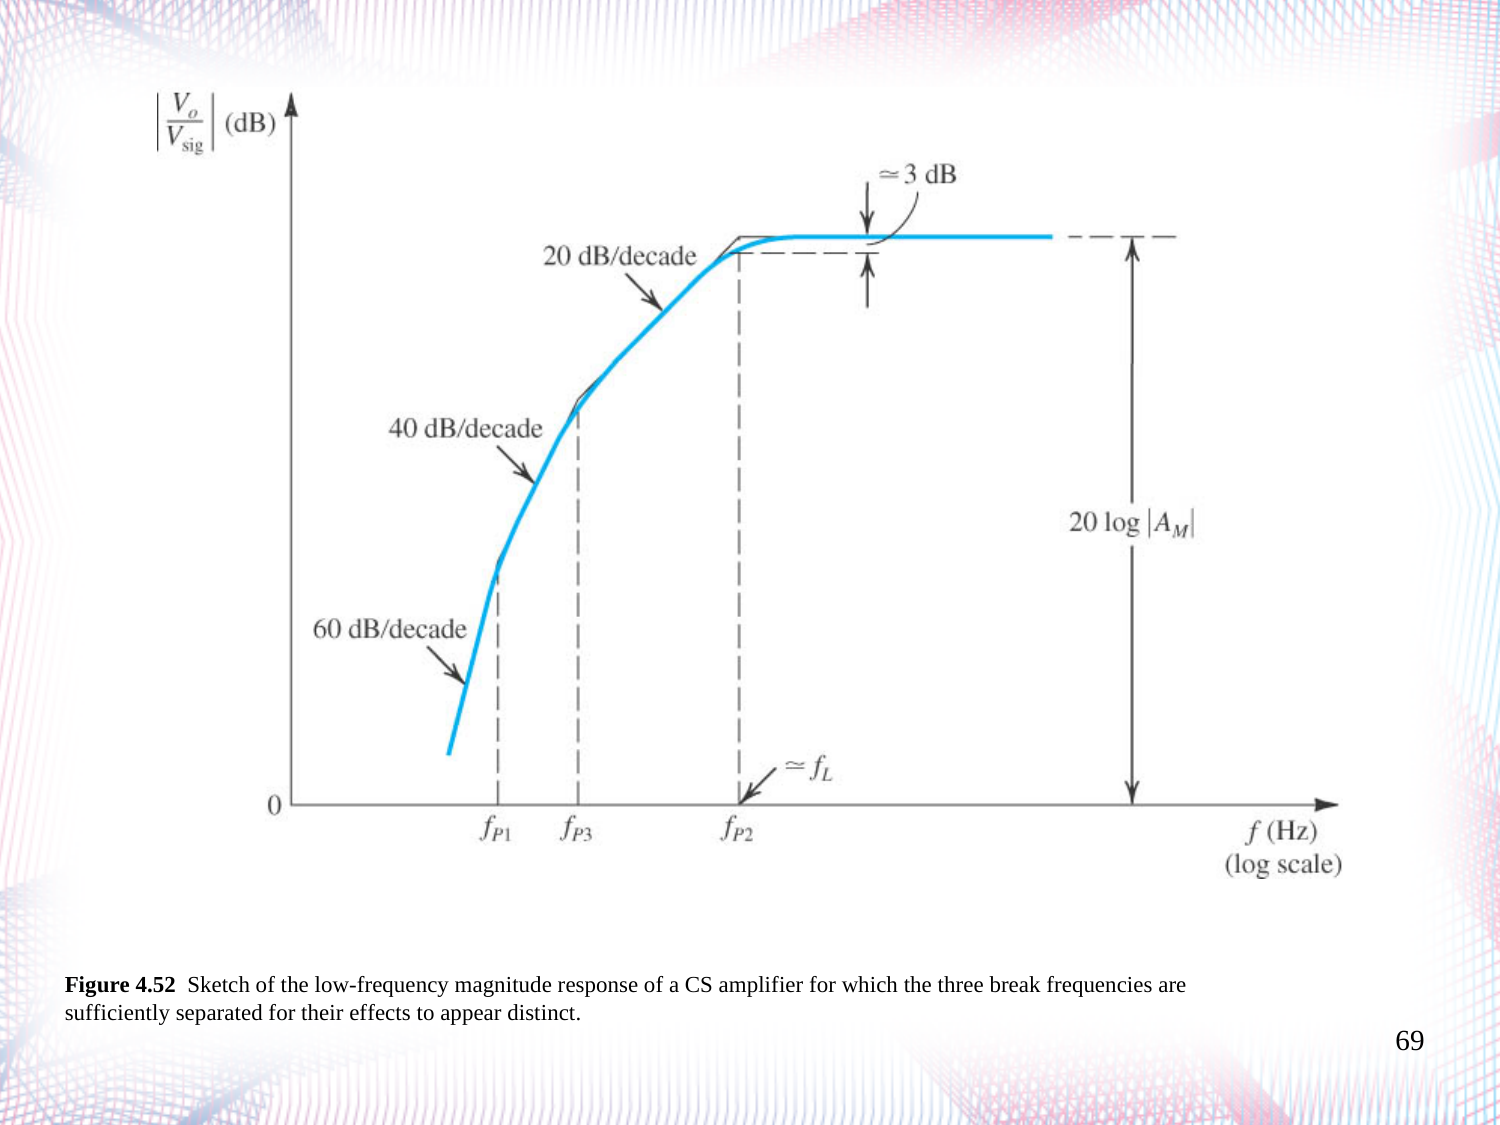

Figure 4.52 Sketch of the low-frequency magnitude response of a CS amplifier for which the three break frequencies are sufficiently separated for their effects to appear distinct.
69